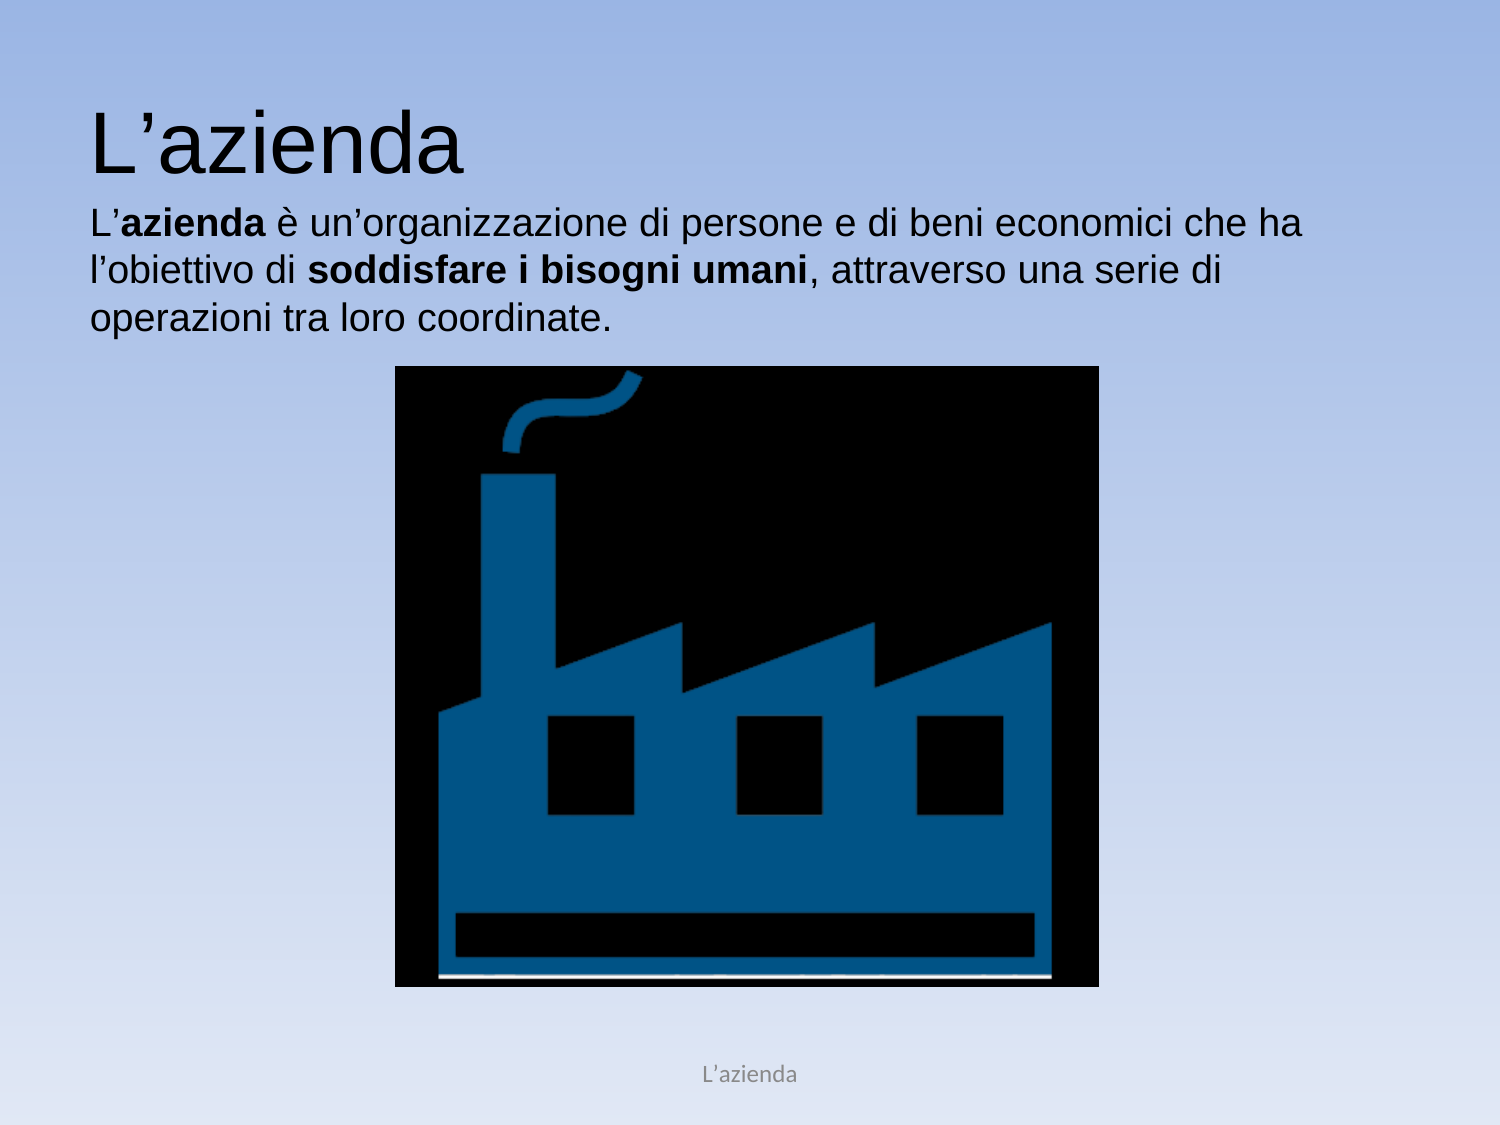

L’azienda
L’azienda è un’organizzazione di persone e di beni economici che ha l’obiettivo di soddisfare i bisogni umani, attraverso una serie di operazioni tra loro coordinate.
L’azienda